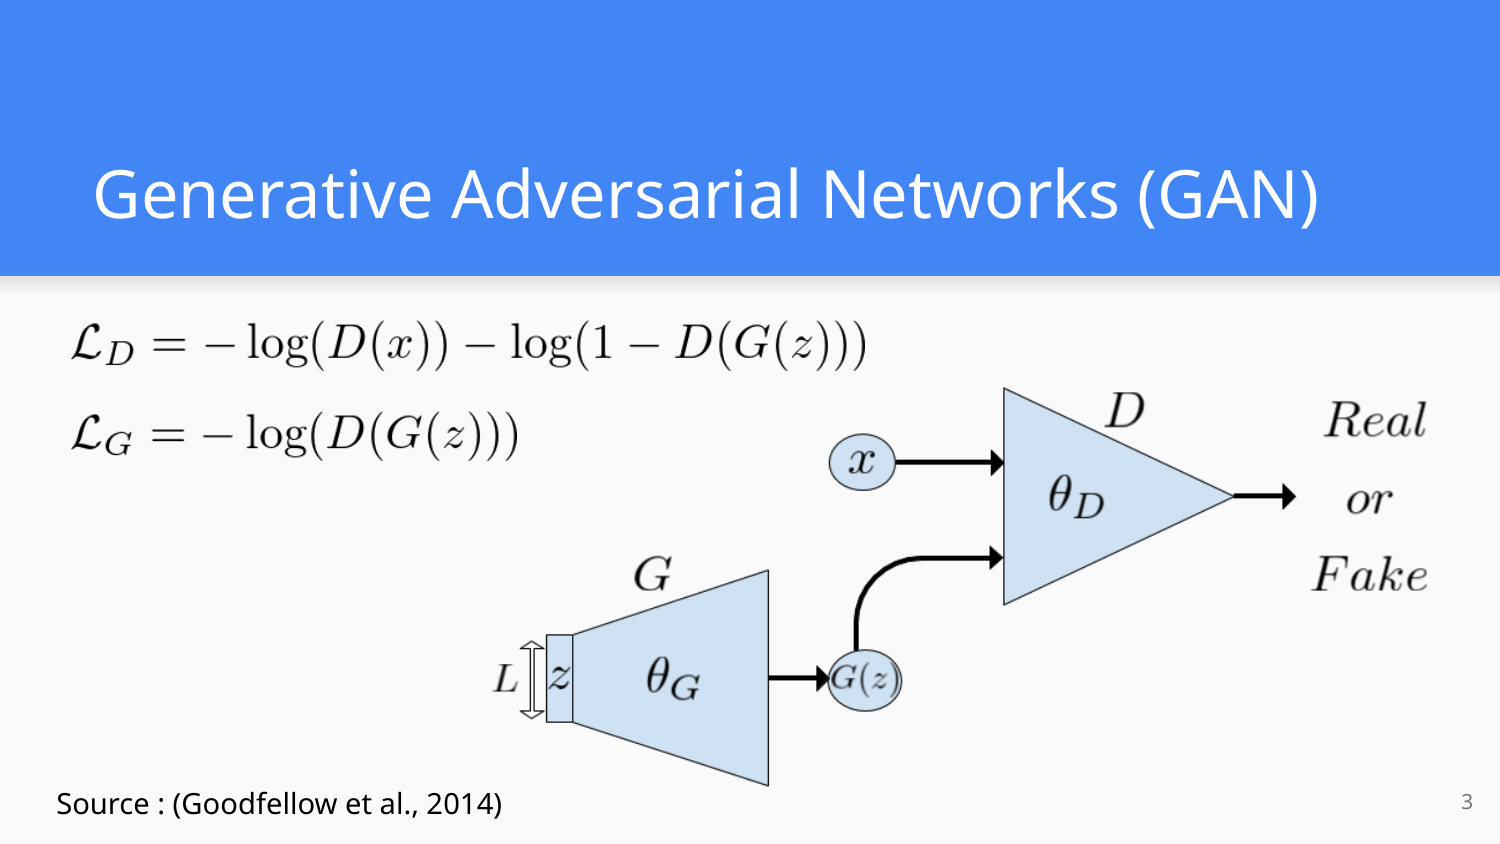

# Generative Adversarial Networks (GAN)
Source : (Goodfellow et al., 2014)